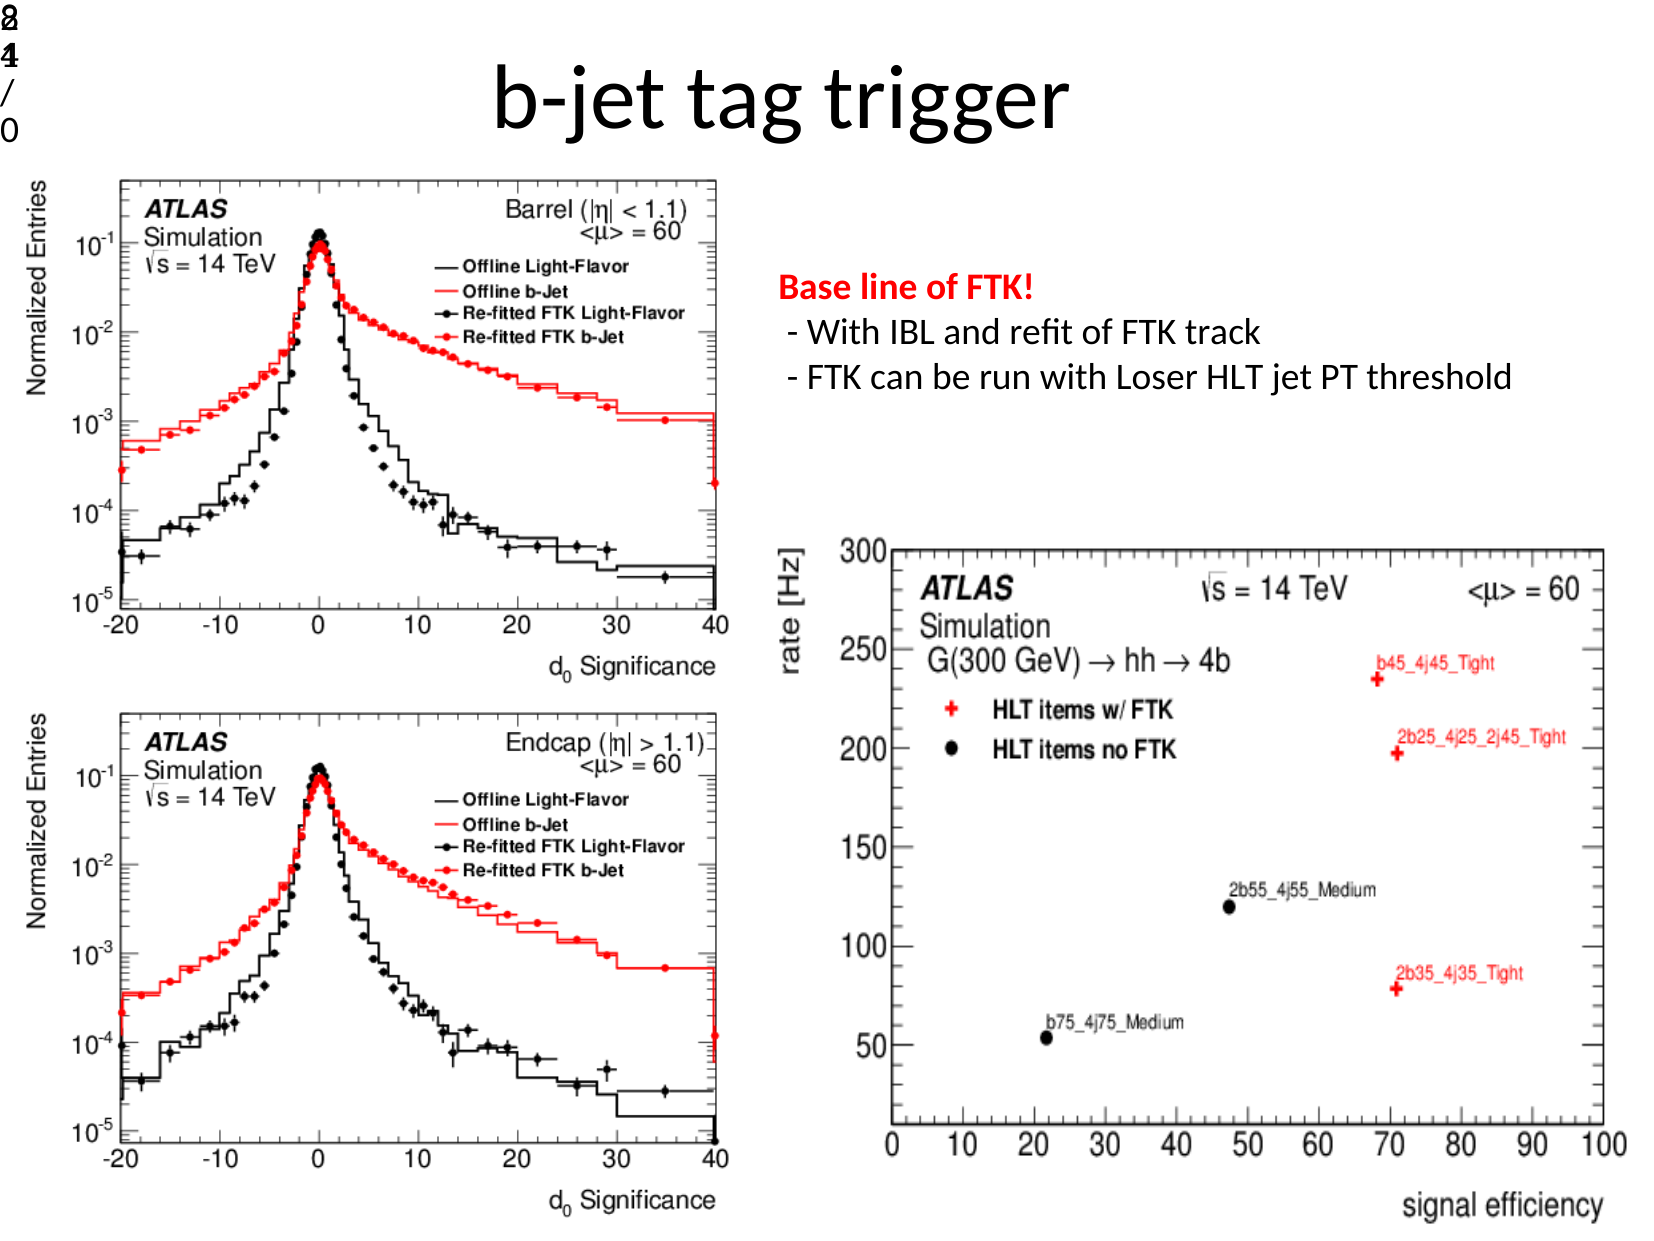

K. Kordas - Pattern Recognition w/ Associative Memories & FPGAs- FTK
81
ISOTDAQ2017, Amsterdam, 6/2/'17
# b-jet tag trigger
Base line of FTK!
 - With IBL and refit of FTK track
 - FTK can be run with Loser HLT jet PT threshold